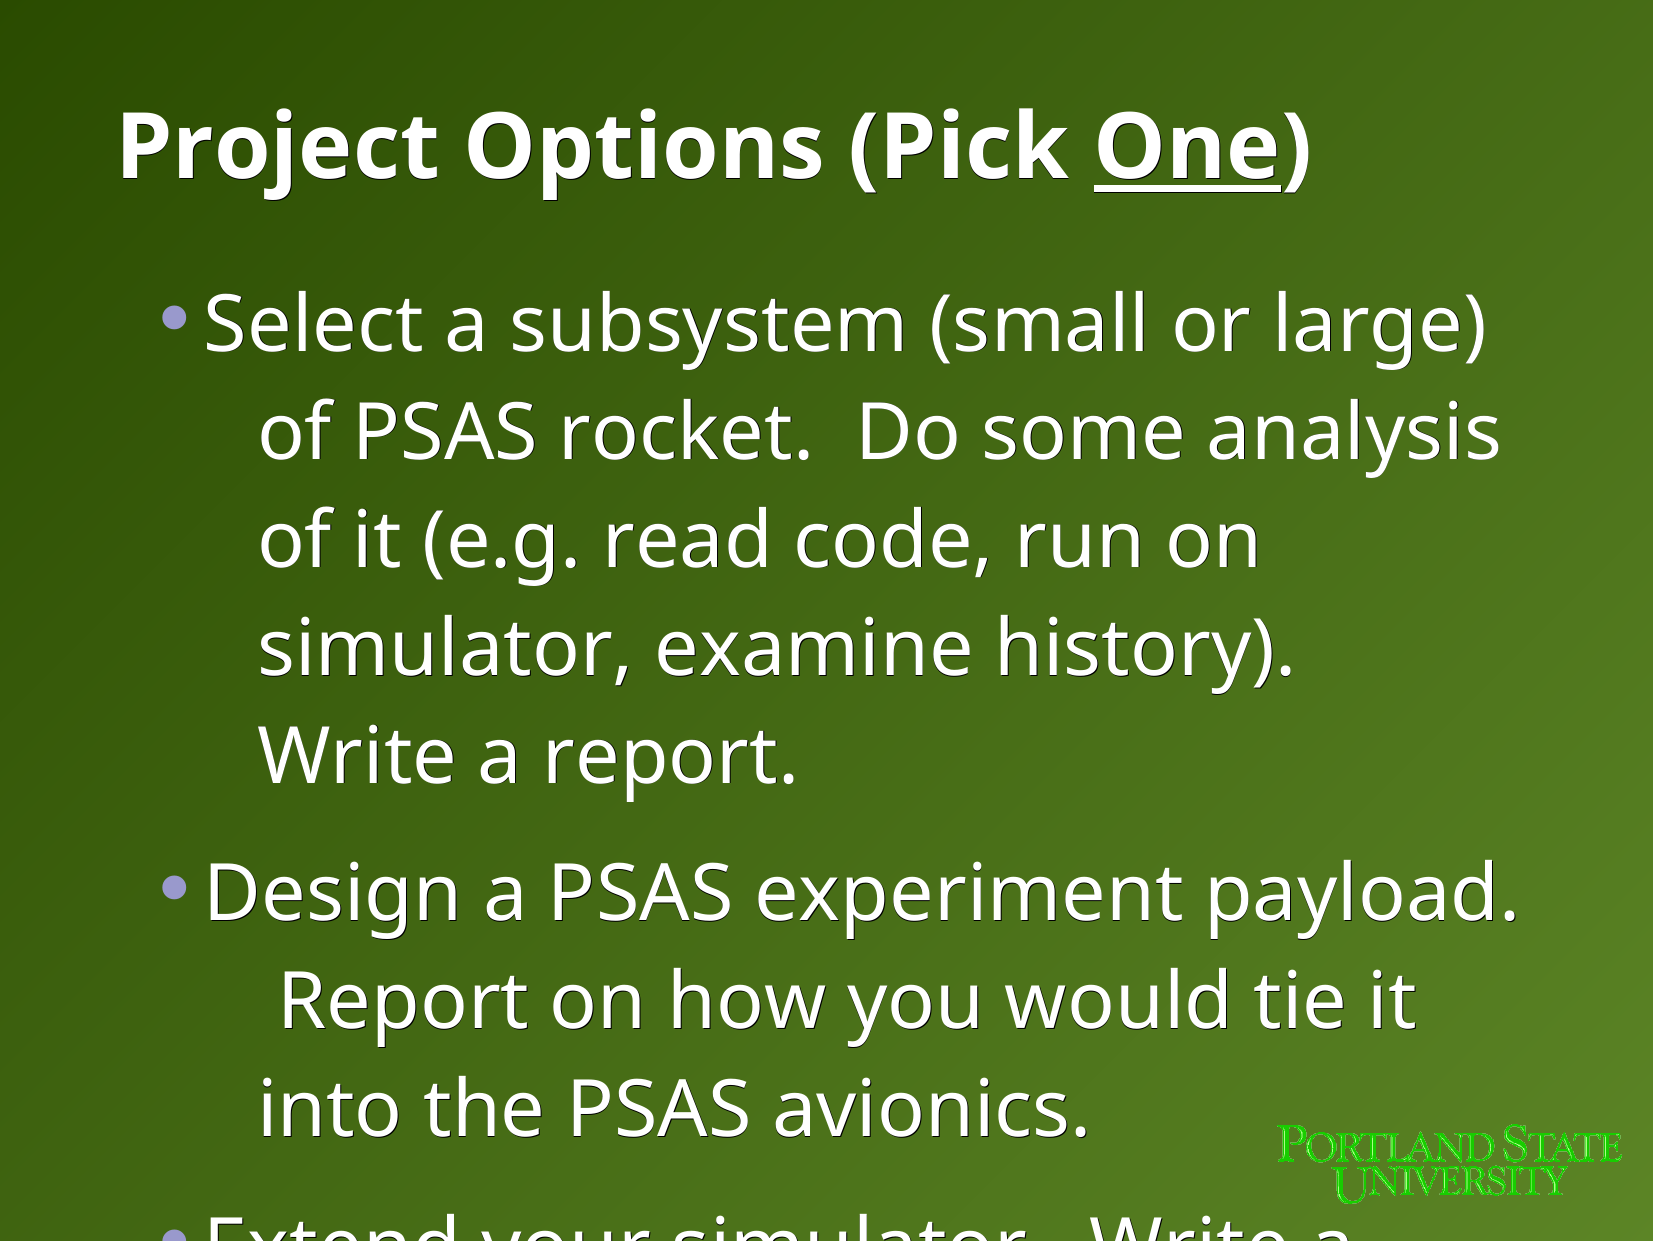

# Project Options (Pick One)
Select a subsystem (small or large) of PSAS rocket. Do some analysis of it (e.g. read code, run on simulator, examine history). Write a report.
Design a PSAS experiment payload. Report on how you would tie it into the PSAS avionics.
Extend your simulator. Write a report on the simulator.